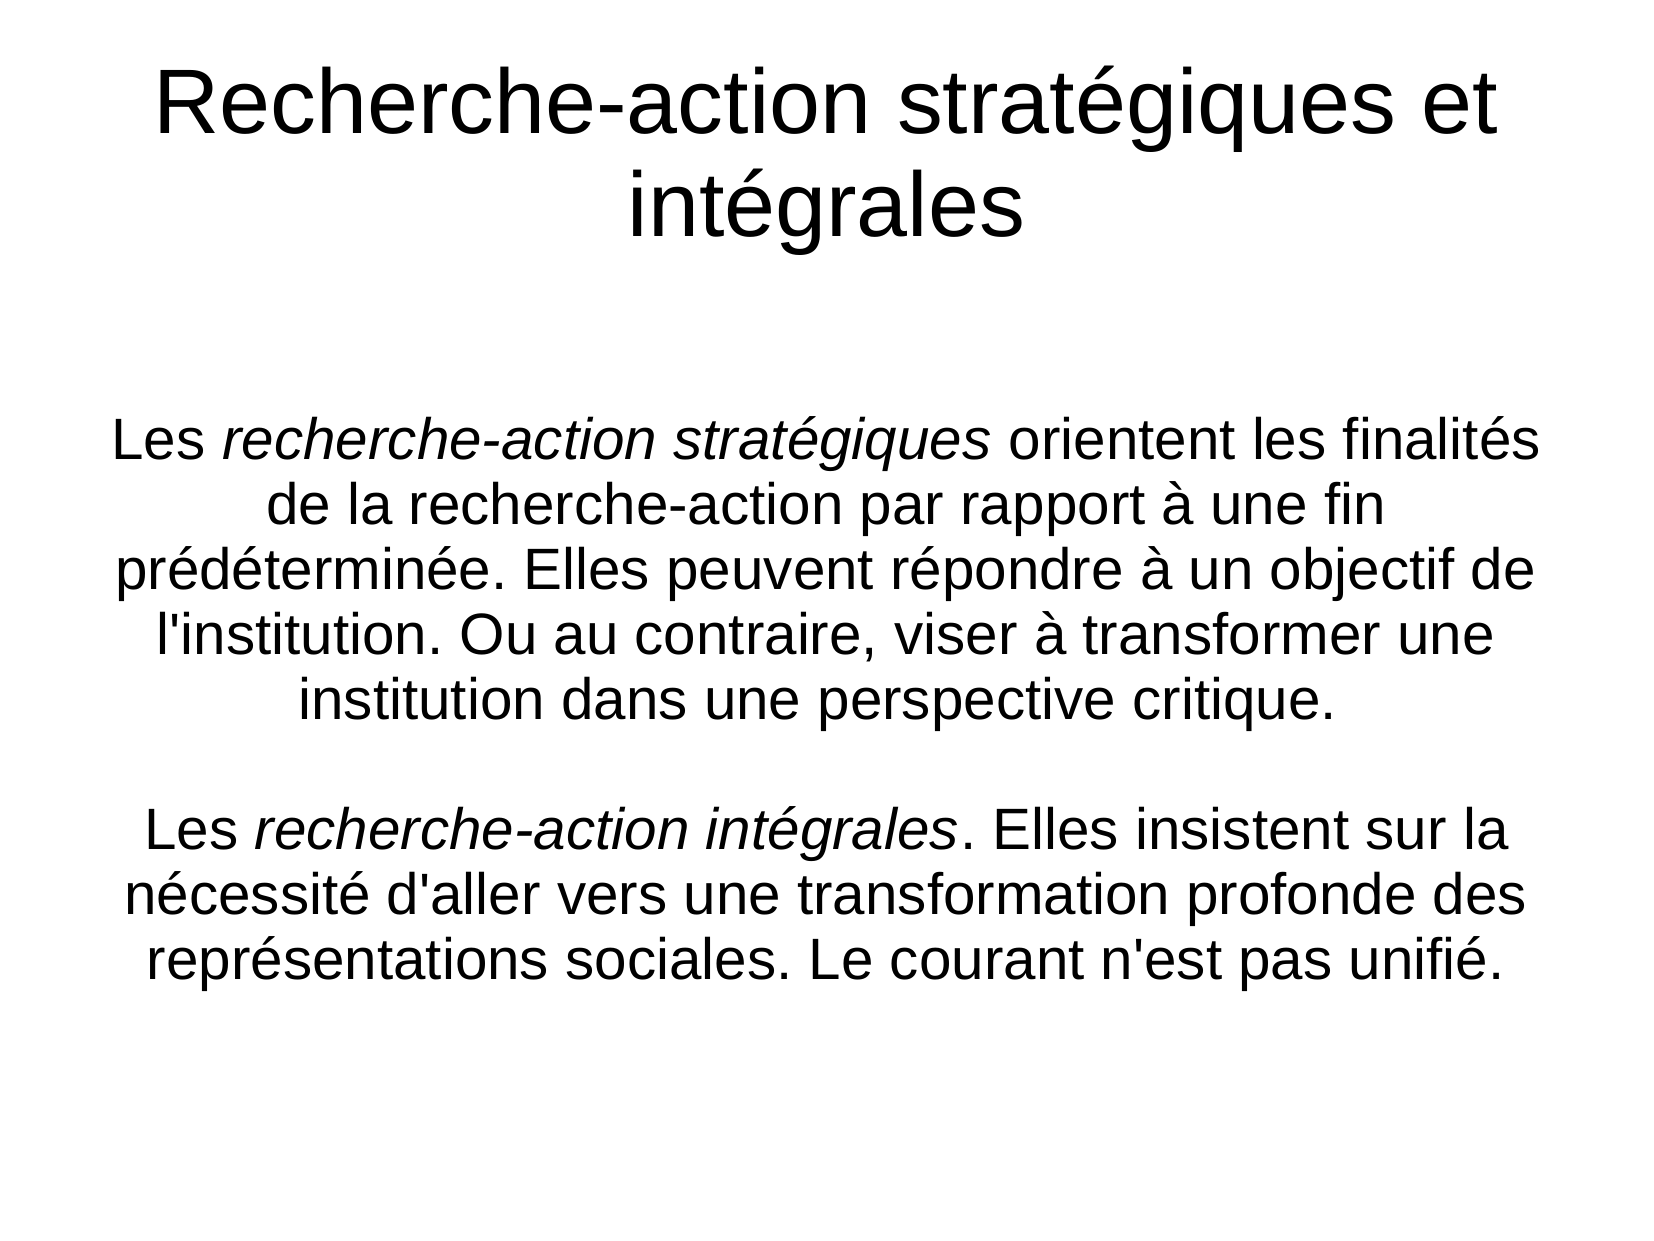

# Recherche-action stratégiques et intégrales
Les recherche-action stratégiques orientent les finalités de la recherche-action par rapport à une fin prédéterminée. Elles peuvent répondre à un objectif de l'institution. Ou au contraire, viser à transformer une institution dans une perspective critique.
Les recherche-action intégrales. Elles insistent sur la nécessité d'aller vers une transformation profonde des représentations sociales. Le courant n'est pas unifié.